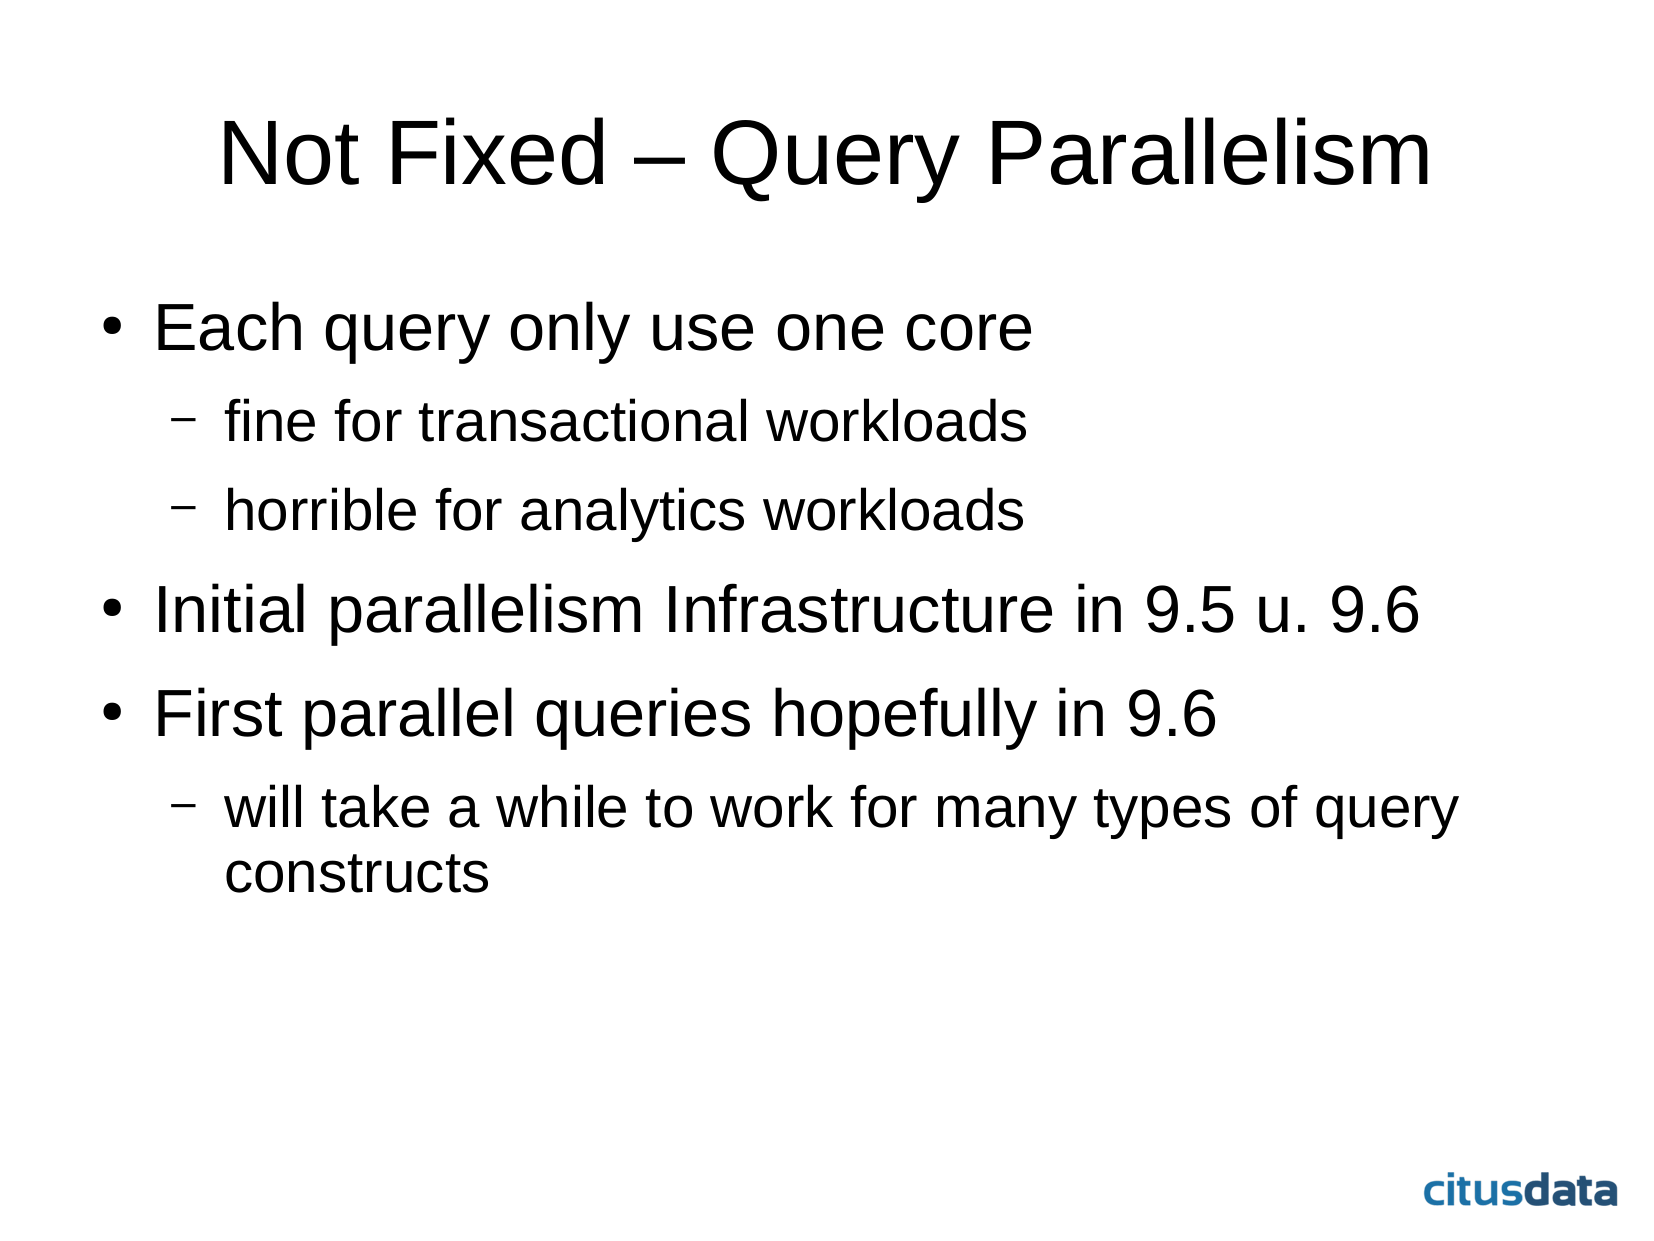

# Not Fixed – Query Parallelism
Each query only use one core
fine for transactional workloads
horrible for analytics workloads
Initial parallelism Infrastructure in 9.5 u. 9.6
First parallel queries hopefully in 9.6
will take a while to work for many types of query constructs